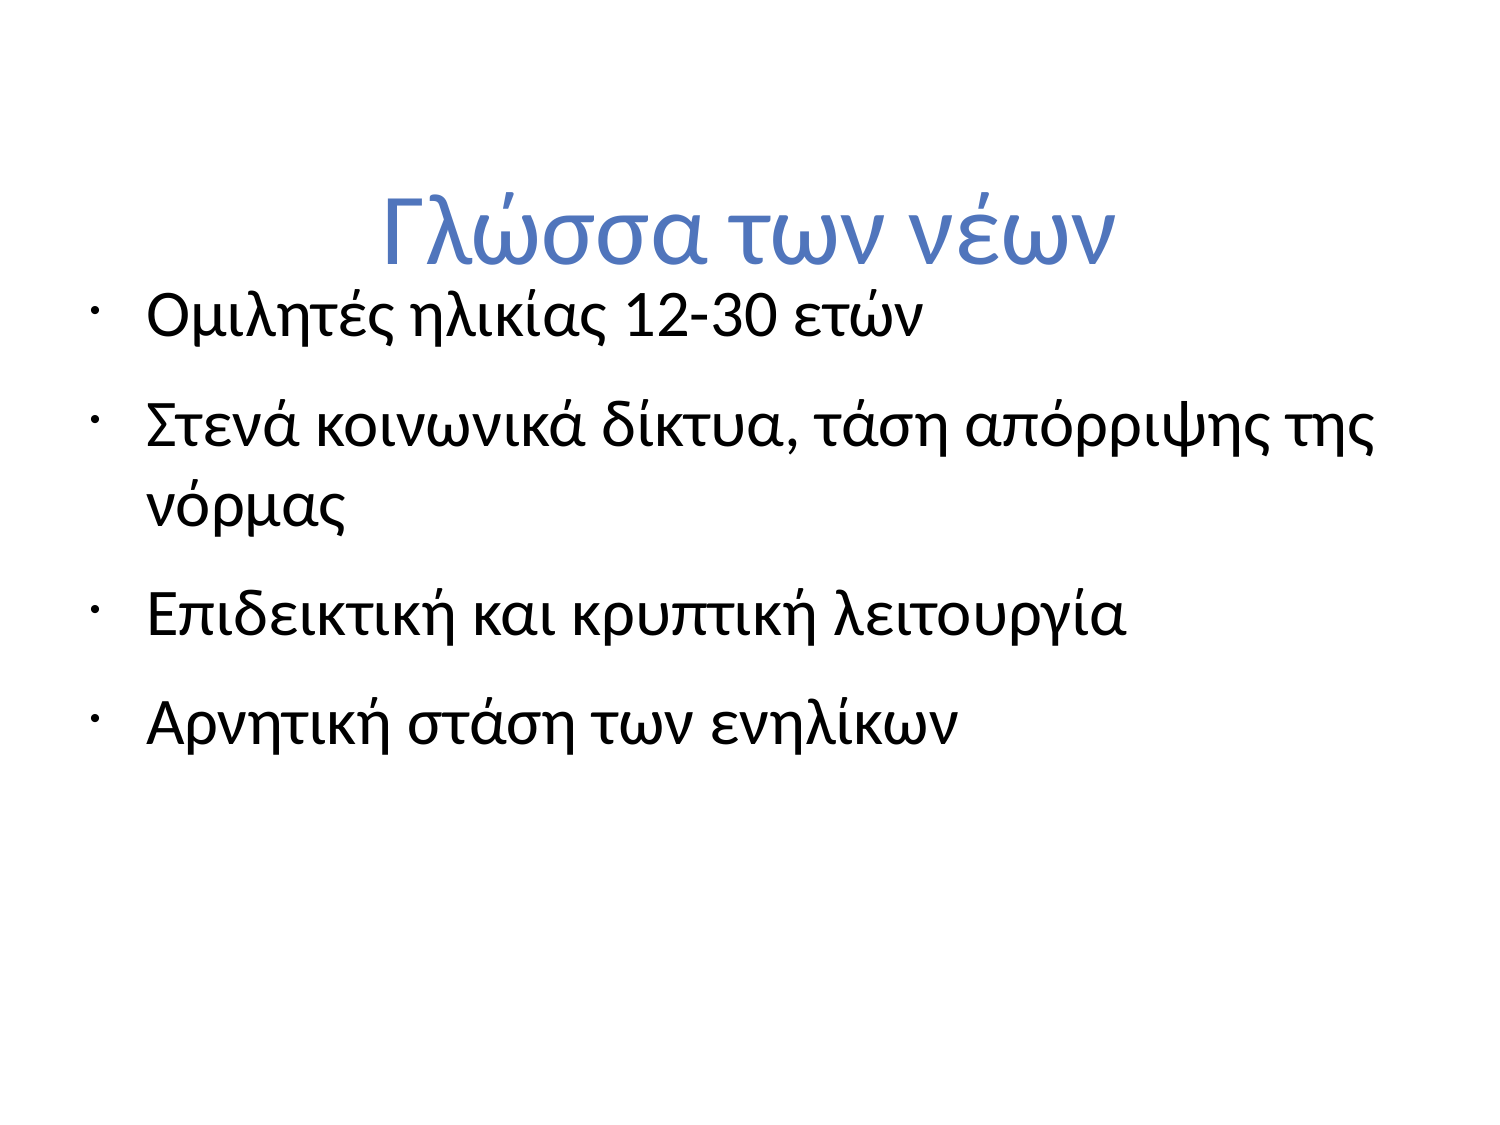

# Γλώσσα των νέων
Ομιλητές ηλικίας 12-30 ετών
Στενά κοινωνικά δίκτυα, τάση απόρριψης της νόρμας
Επιδεικτική και κρυπτική λειτουργία
Αρνητική στάση των ενηλίκων